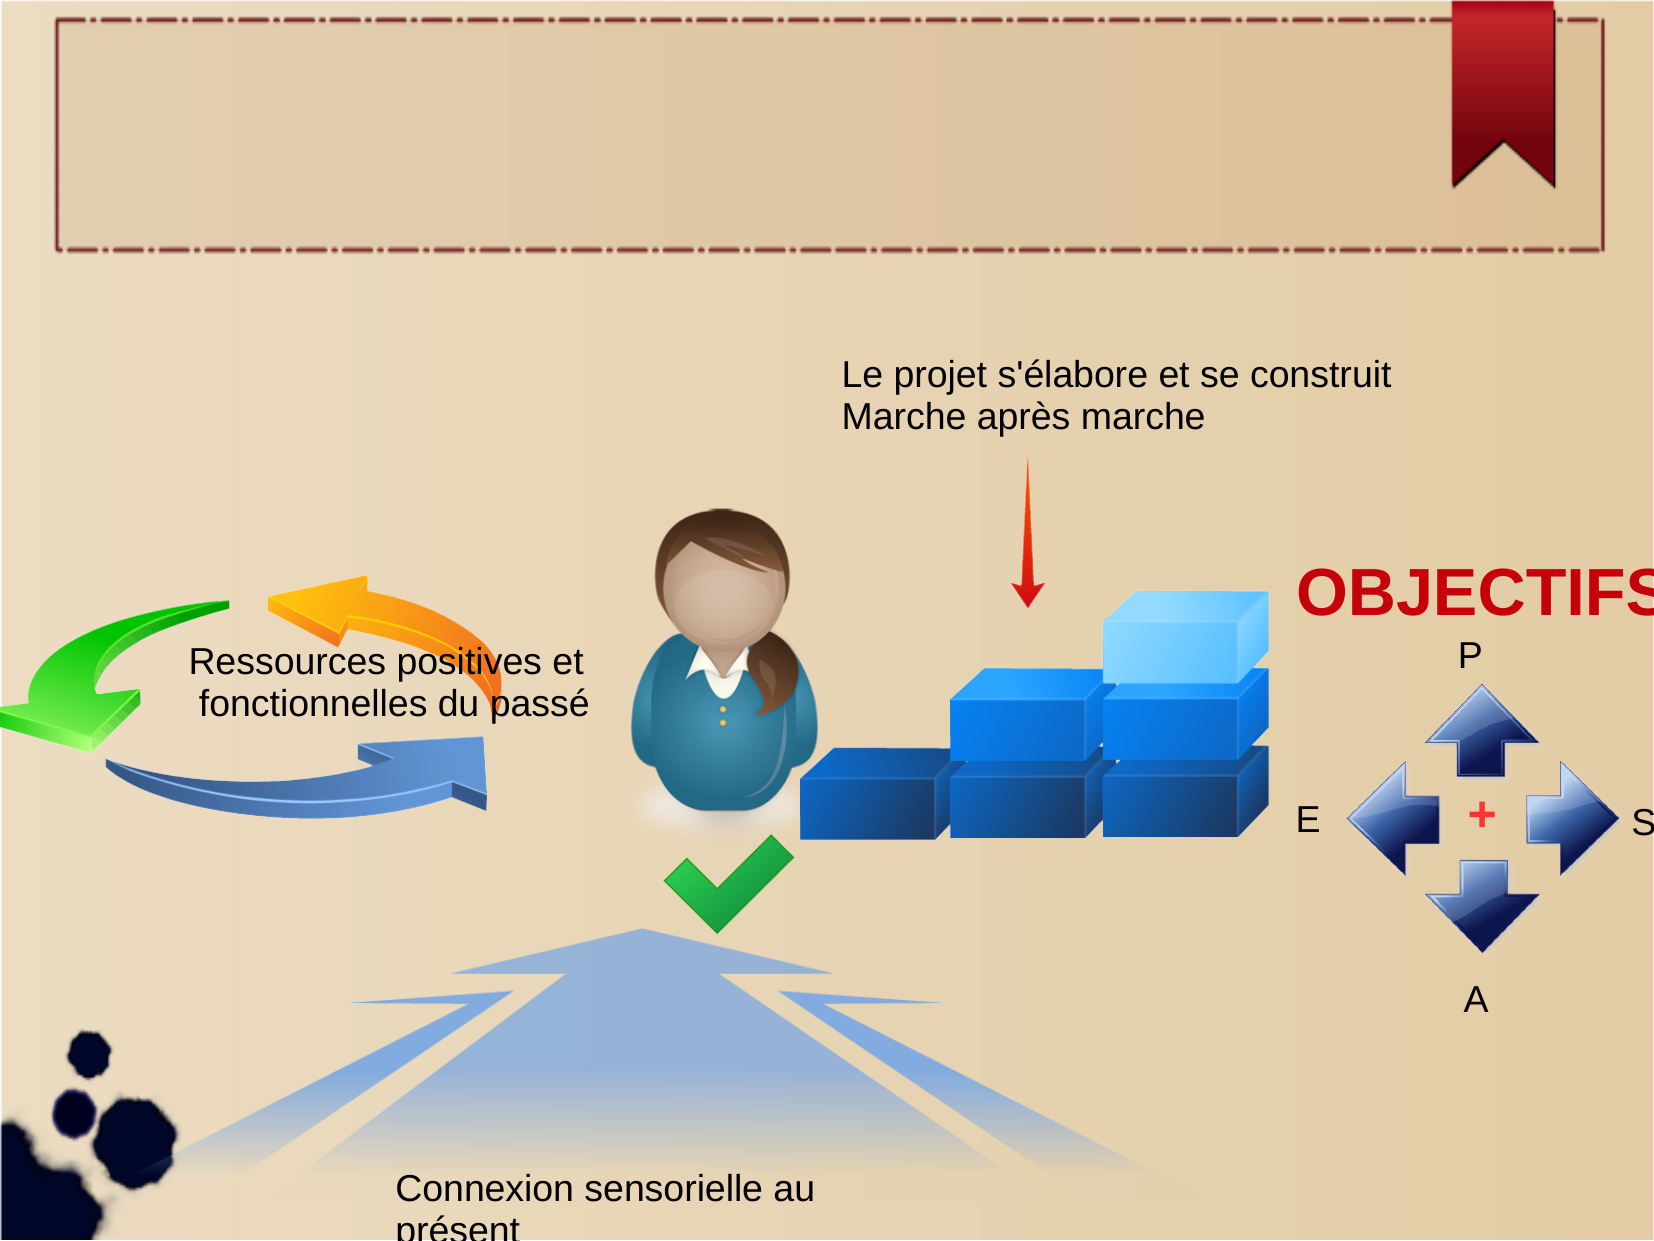

Le projet s'élabore et se construit
Marche après marche
OBJECTIFS
P
Ressources positives et
 fonctionnelles du passé
+
E
S
A
Connexion sensorielle au présent